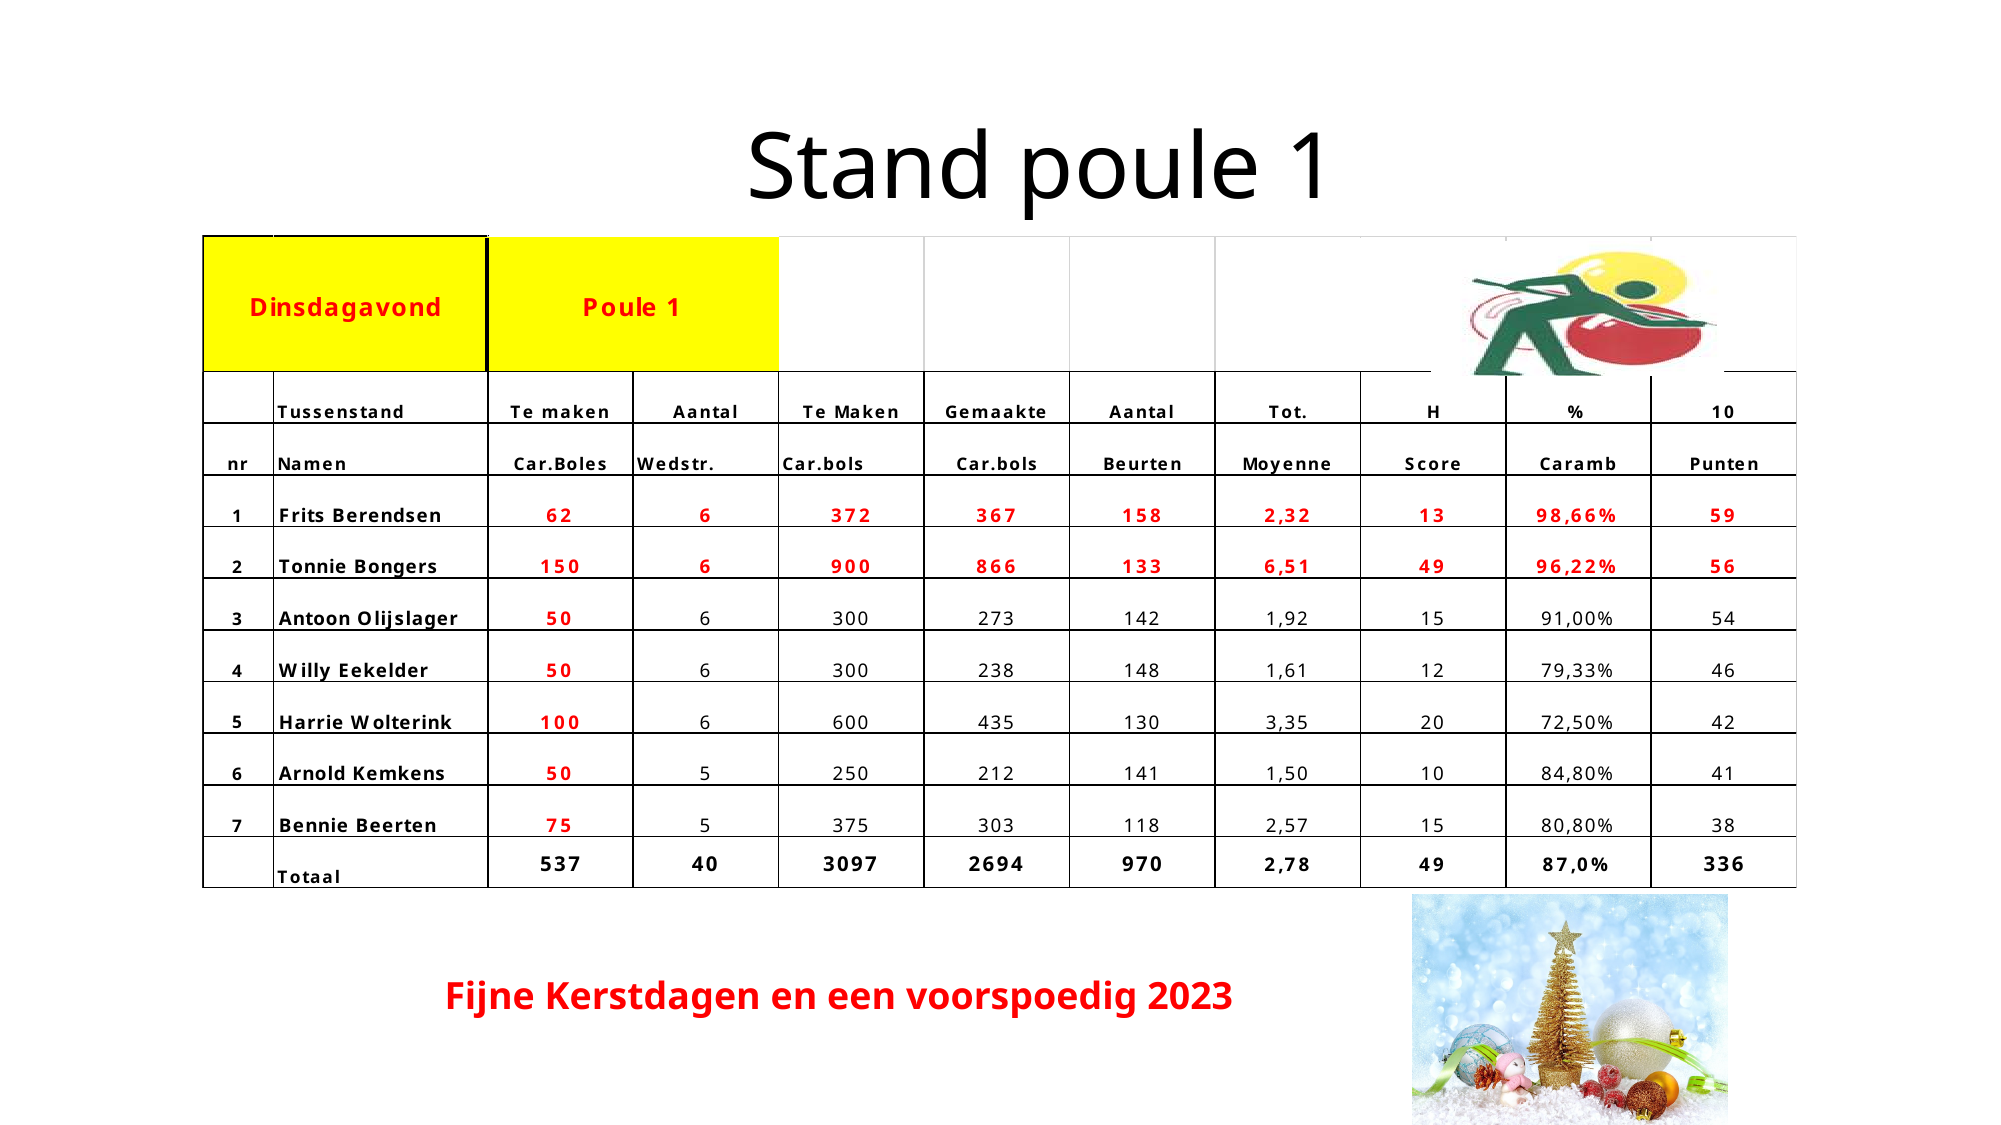

# Stand poule 1
Fijne Kerstdagen en een voorspoedig 2023